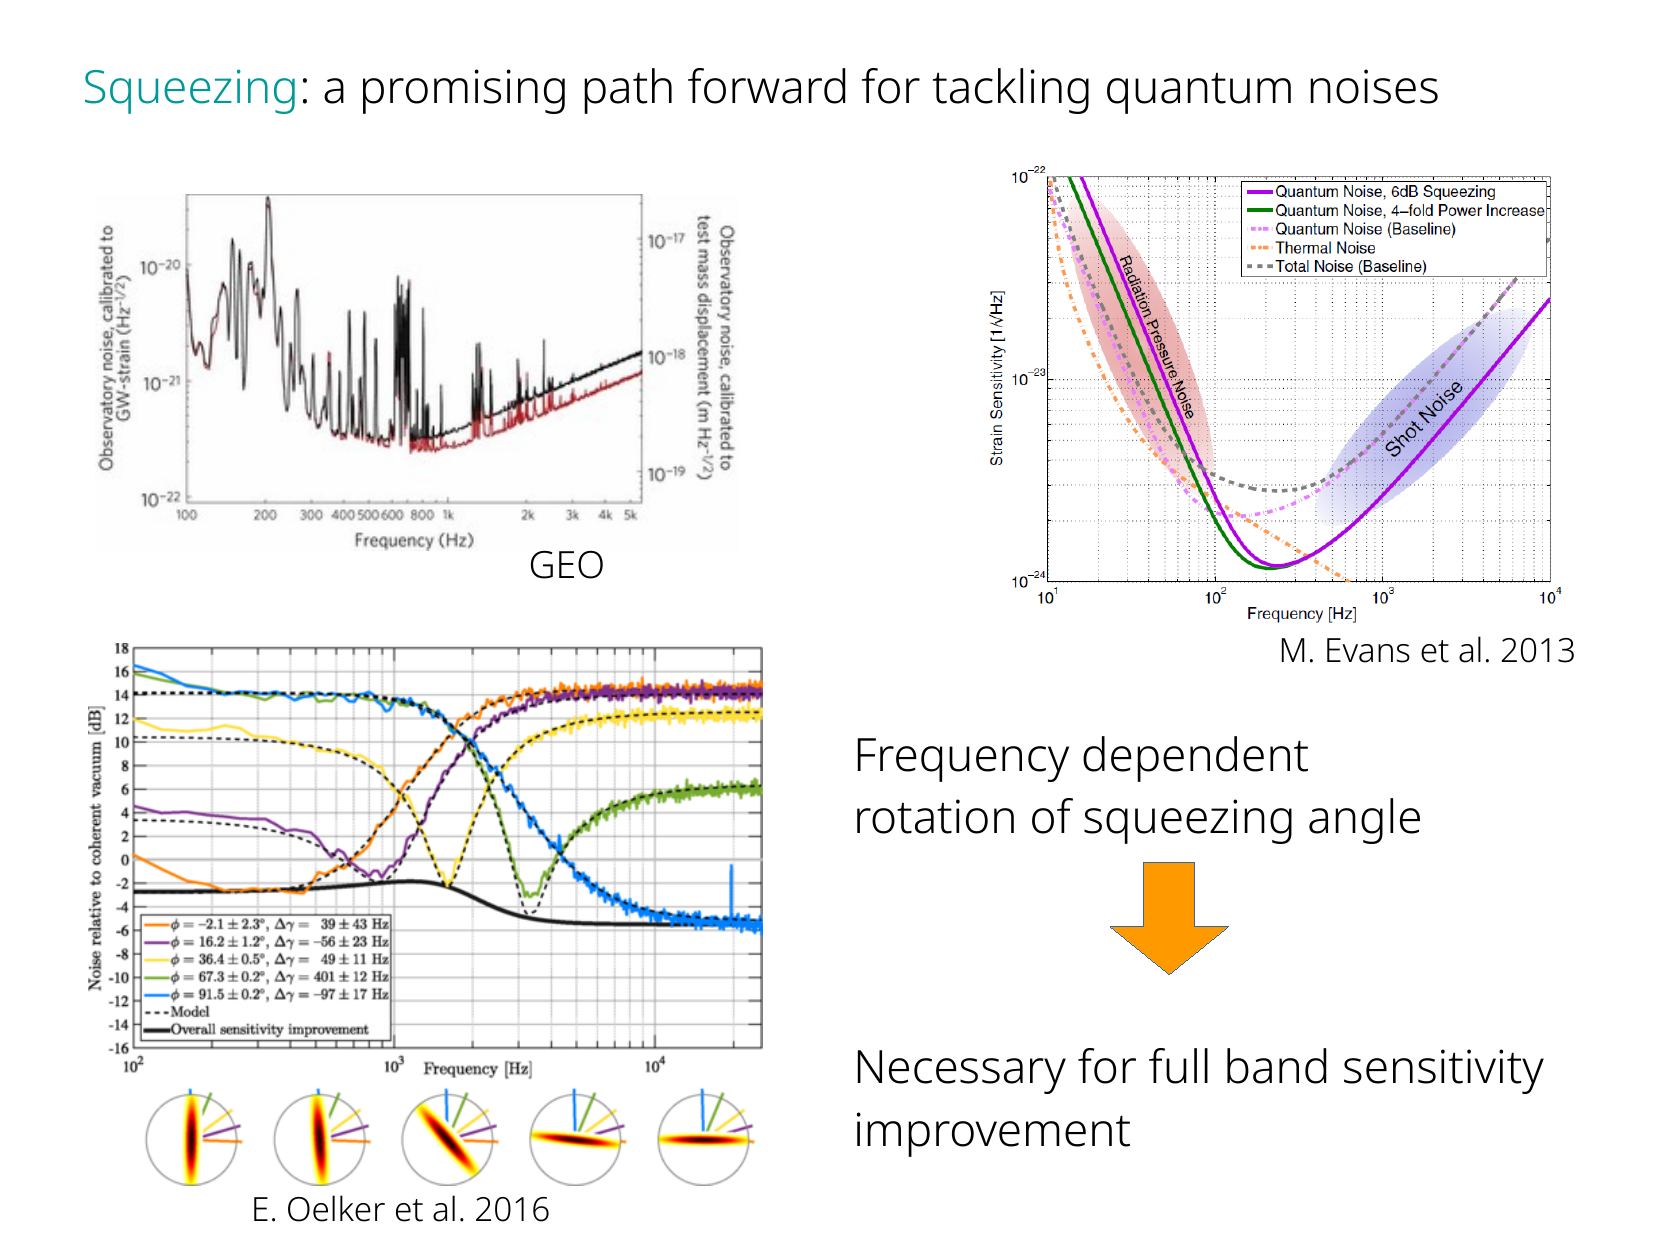

Squeezing: a promising path forward for tackling quantum noises
GEO
M. Evans et al. 2013
Frequency dependent
rotation of squeezing angle
Necessary for full band sensitivity
improvement
E. Oelker et al. 2016